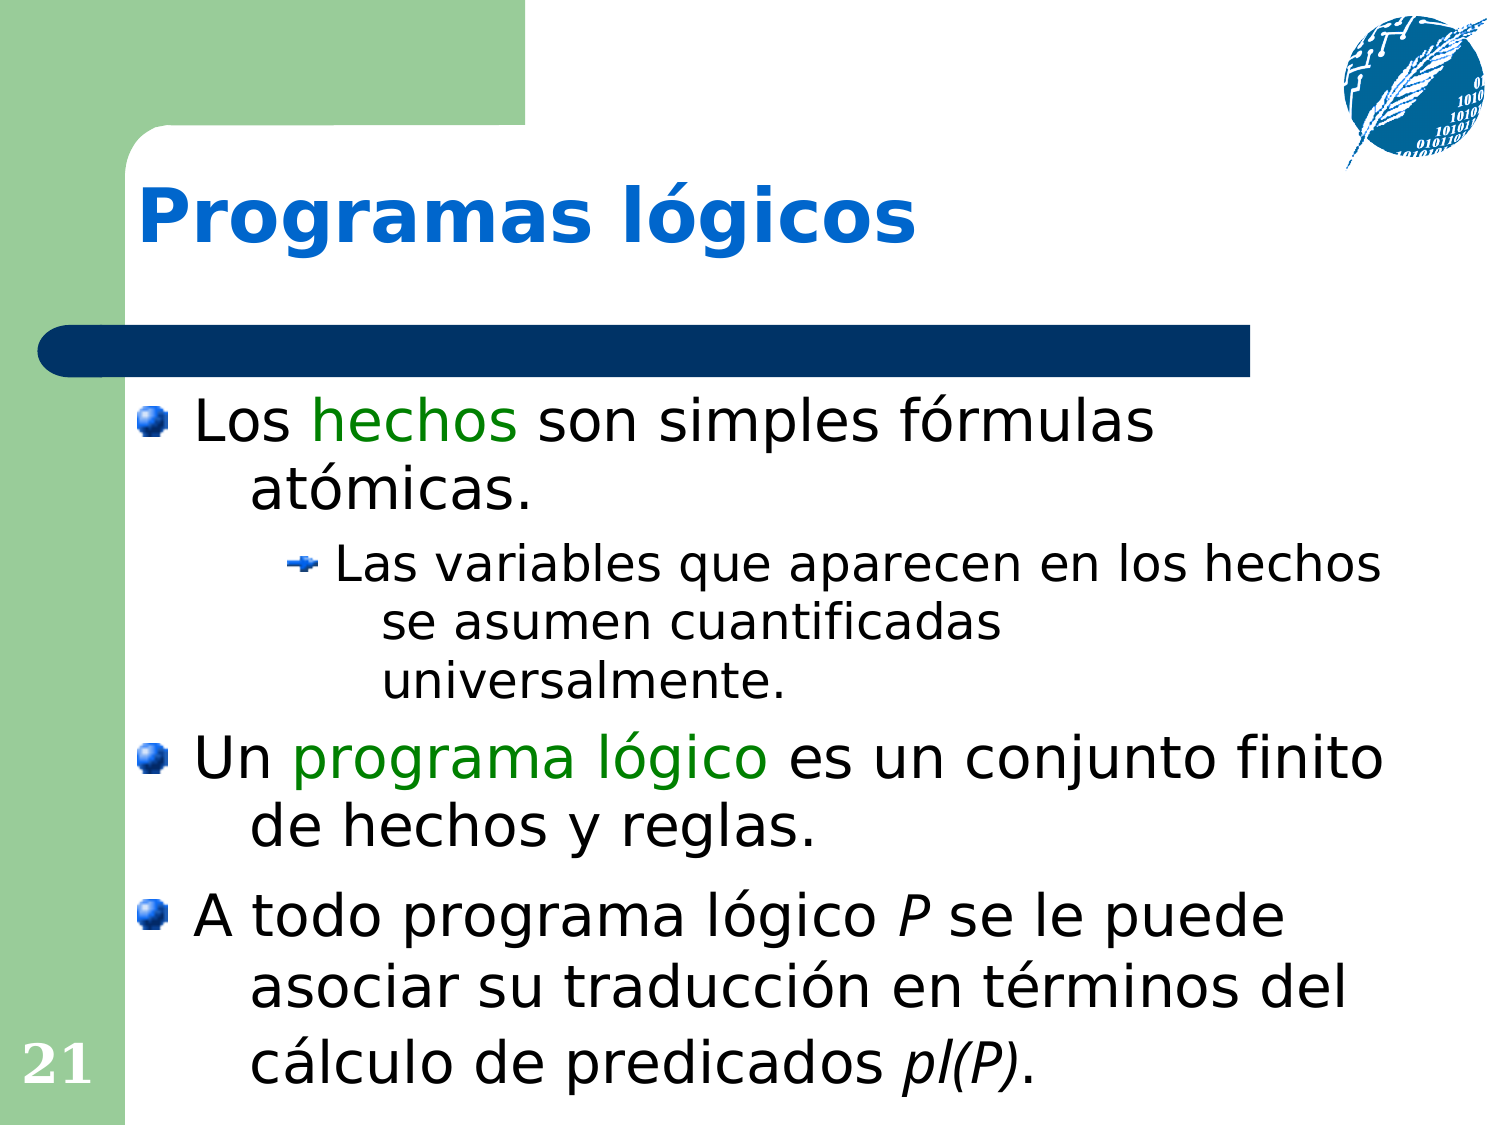

# Programas lógicos
Los hechos son simples fórmulas atómicas.
Las variables que aparecen en los hechos se asumen cuantificadas universalmente.
Un programa lógico es un conjunto finito de hechos y reglas.
A todo programa lógico P se le puede asociar su traducción en términos del cálculo de predicados pl(P).
21